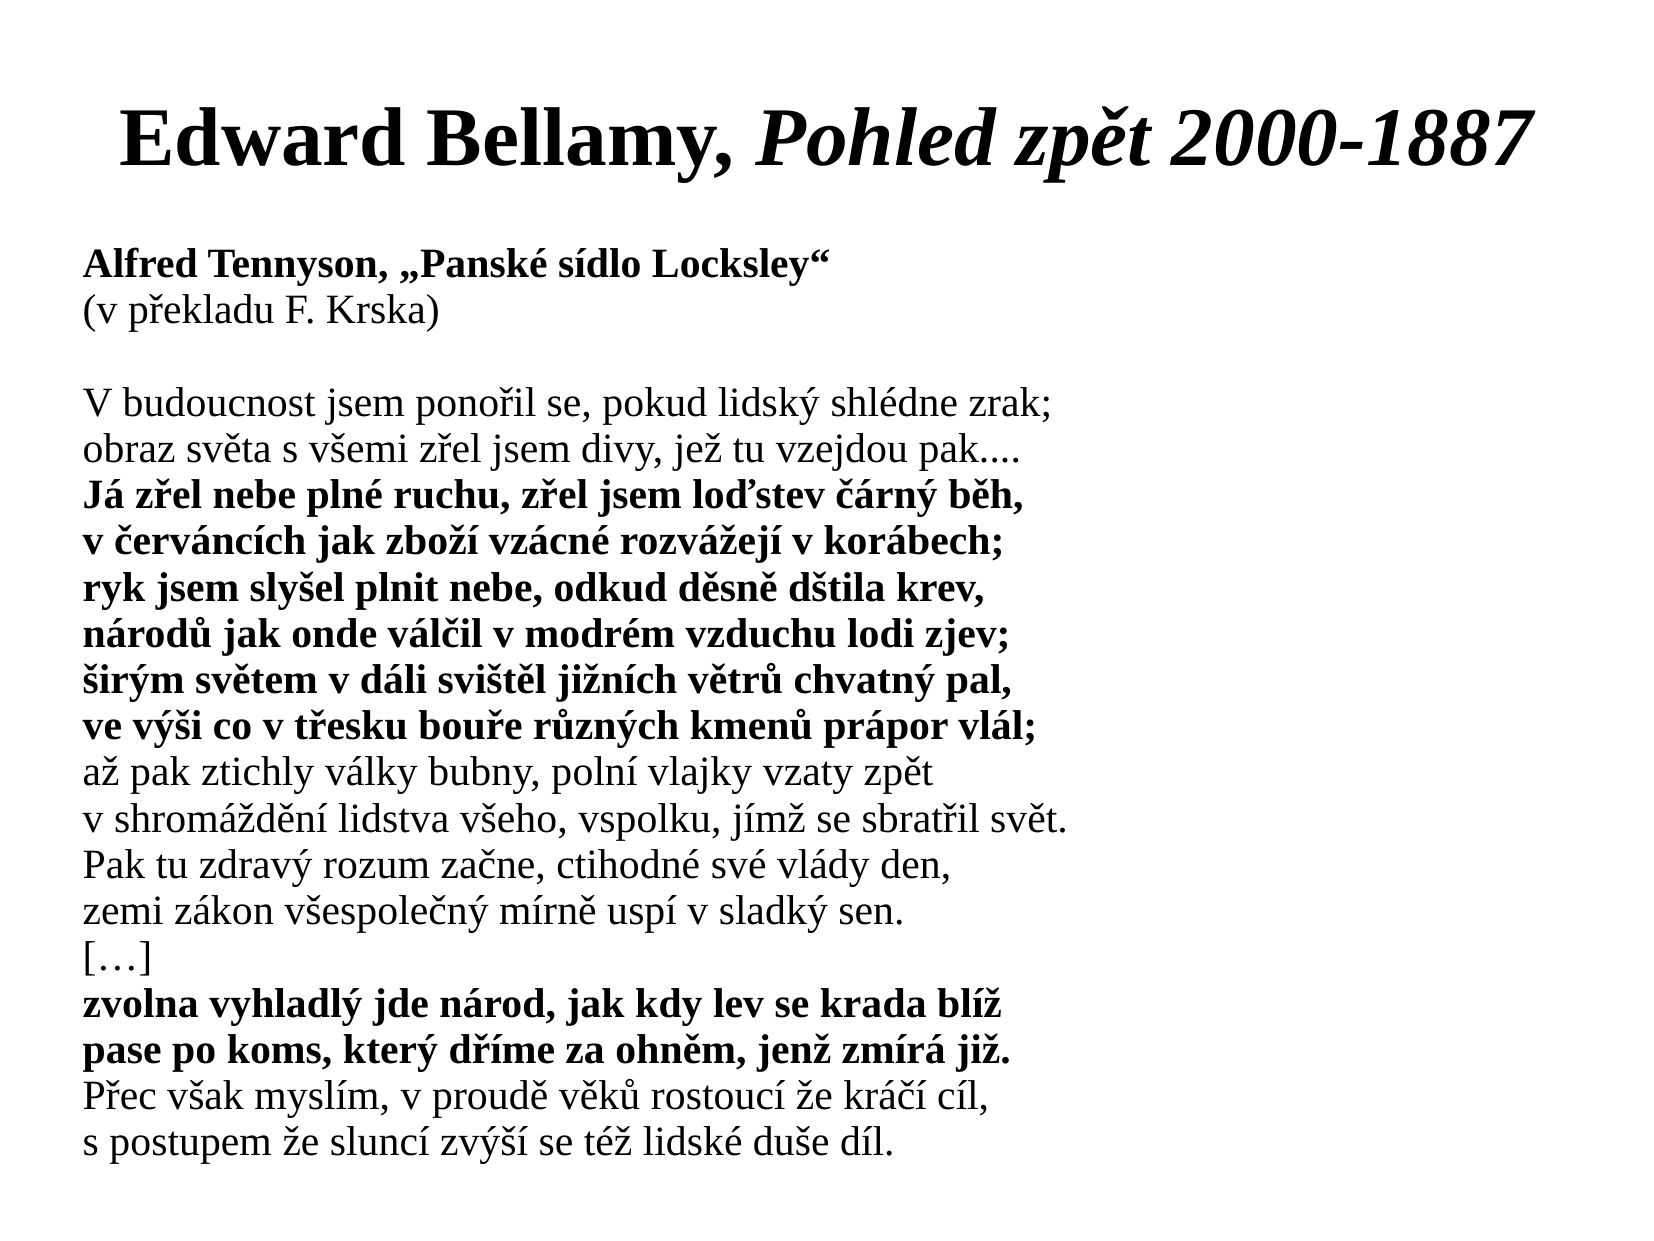

# Edward Bellamy, Pohled zpět 2000-1887
Alfred Tennyson, „Panské sídlo Locksley“
(v překladu F. Krska)
V budoucnost jsem ponořil se, pokud lidský shlédne zrak;
obraz světa s všemi zřel jsem divy, jež tu vzejdou pak....
Já zřel nebe plné ruchu, zřel jsem loďstev čárný běh,
v červáncích jak zboží vzácné rozvážejí v korábech;
ryk jsem slyšel plnit nebe, odkud děsně dštila krev,
národů jak onde válčil v modrém vzduchu lodi zjev;
širým světem v dáli svištěl jižních větrů chvatný pal,
ve výši co v třesku bouře různých kmenů prápor vlál;
až pak ztichly války bubny, polní vlajky vzaty zpět
v shromáždění lidstva všeho, vspolku, jímž se sbratřil svět.
Pak tu zdravý rozum začne, ctihodné své vlády den,
zemi zákon všespolečný mírně uspí v sladký sen.
[…]
zvolna vyhladlý jde národ, jak kdy lev se krada blíž
pase po koms, který dříme za ohněm, jenž zmírá již.
Přec však myslím, v proudě věků rostoucí že kráčí cíl,
s postupem že sluncí zvýší se též lidské duše díl.